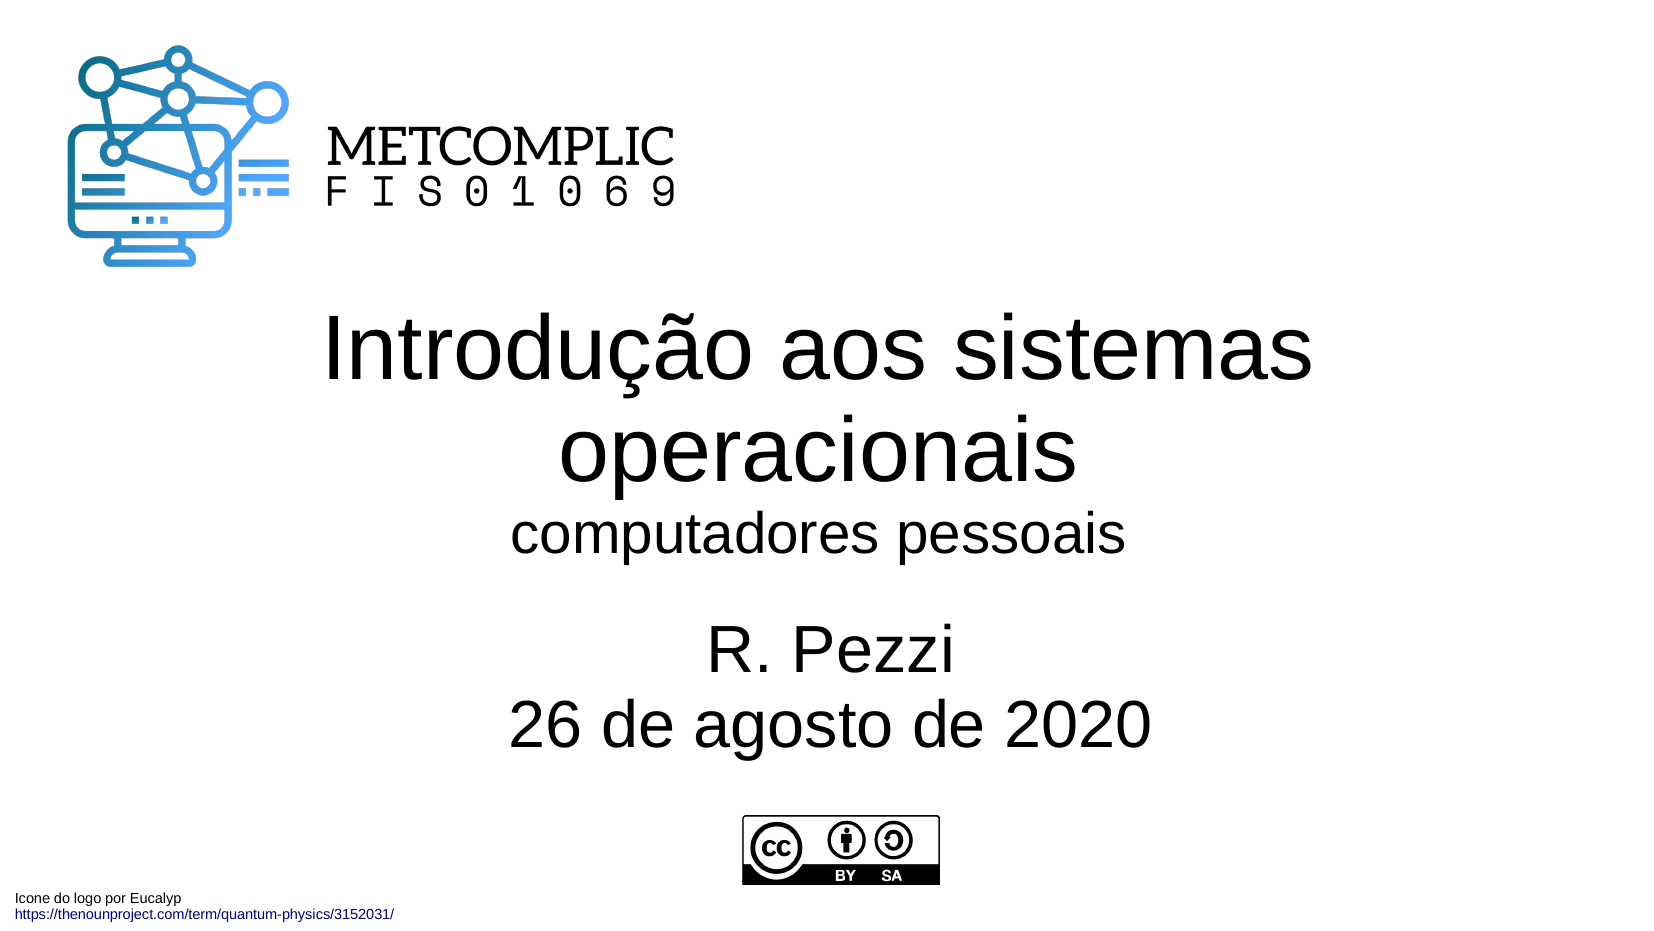

# Introdução aos sistemas operacionais computadores pessoais
R. Pezzi
26 de agosto de 2020
Icone do logo por Eucalyp
https://thenounproject.com/term/quantum-physics/3152031/